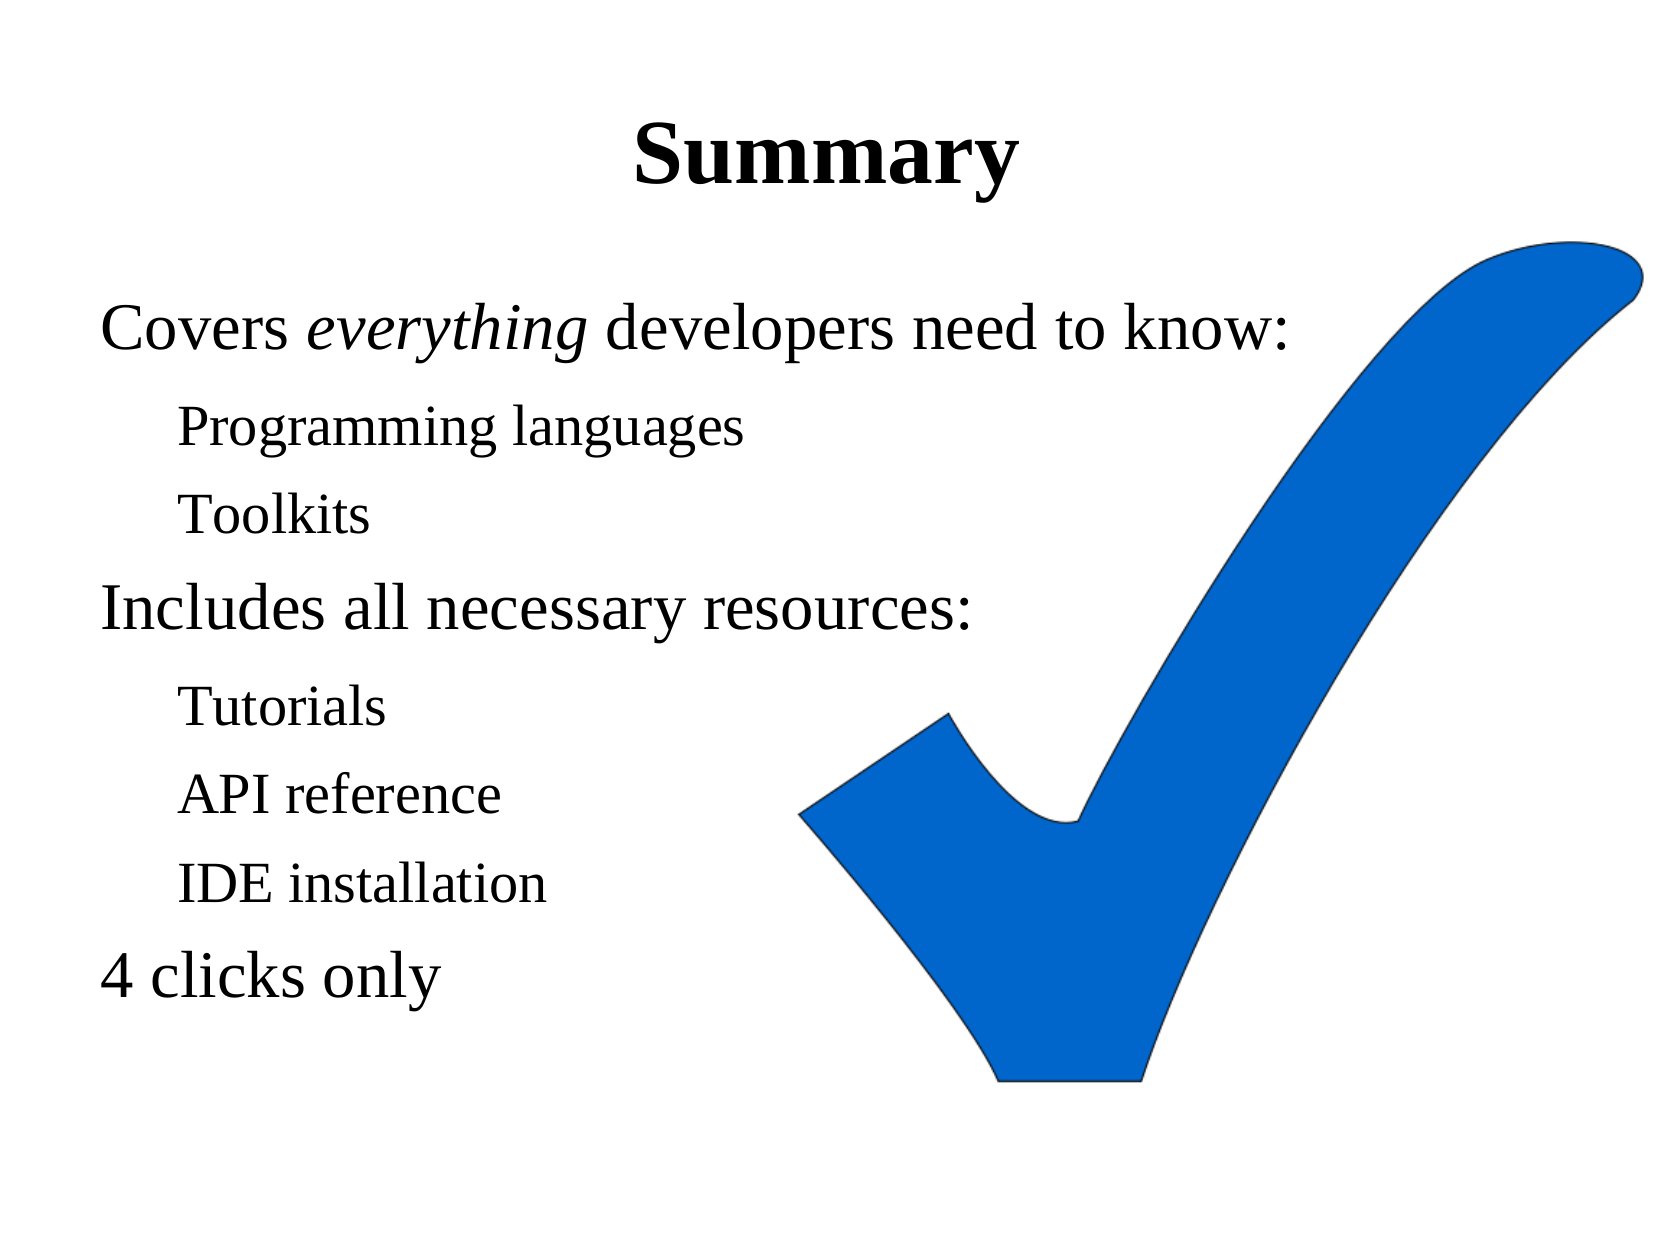

# Summary
Covers everything developers need to know:
Programming languages
Toolkits
Includes all necessary resources:
Tutorials
API reference
IDE installation
4 clicks only